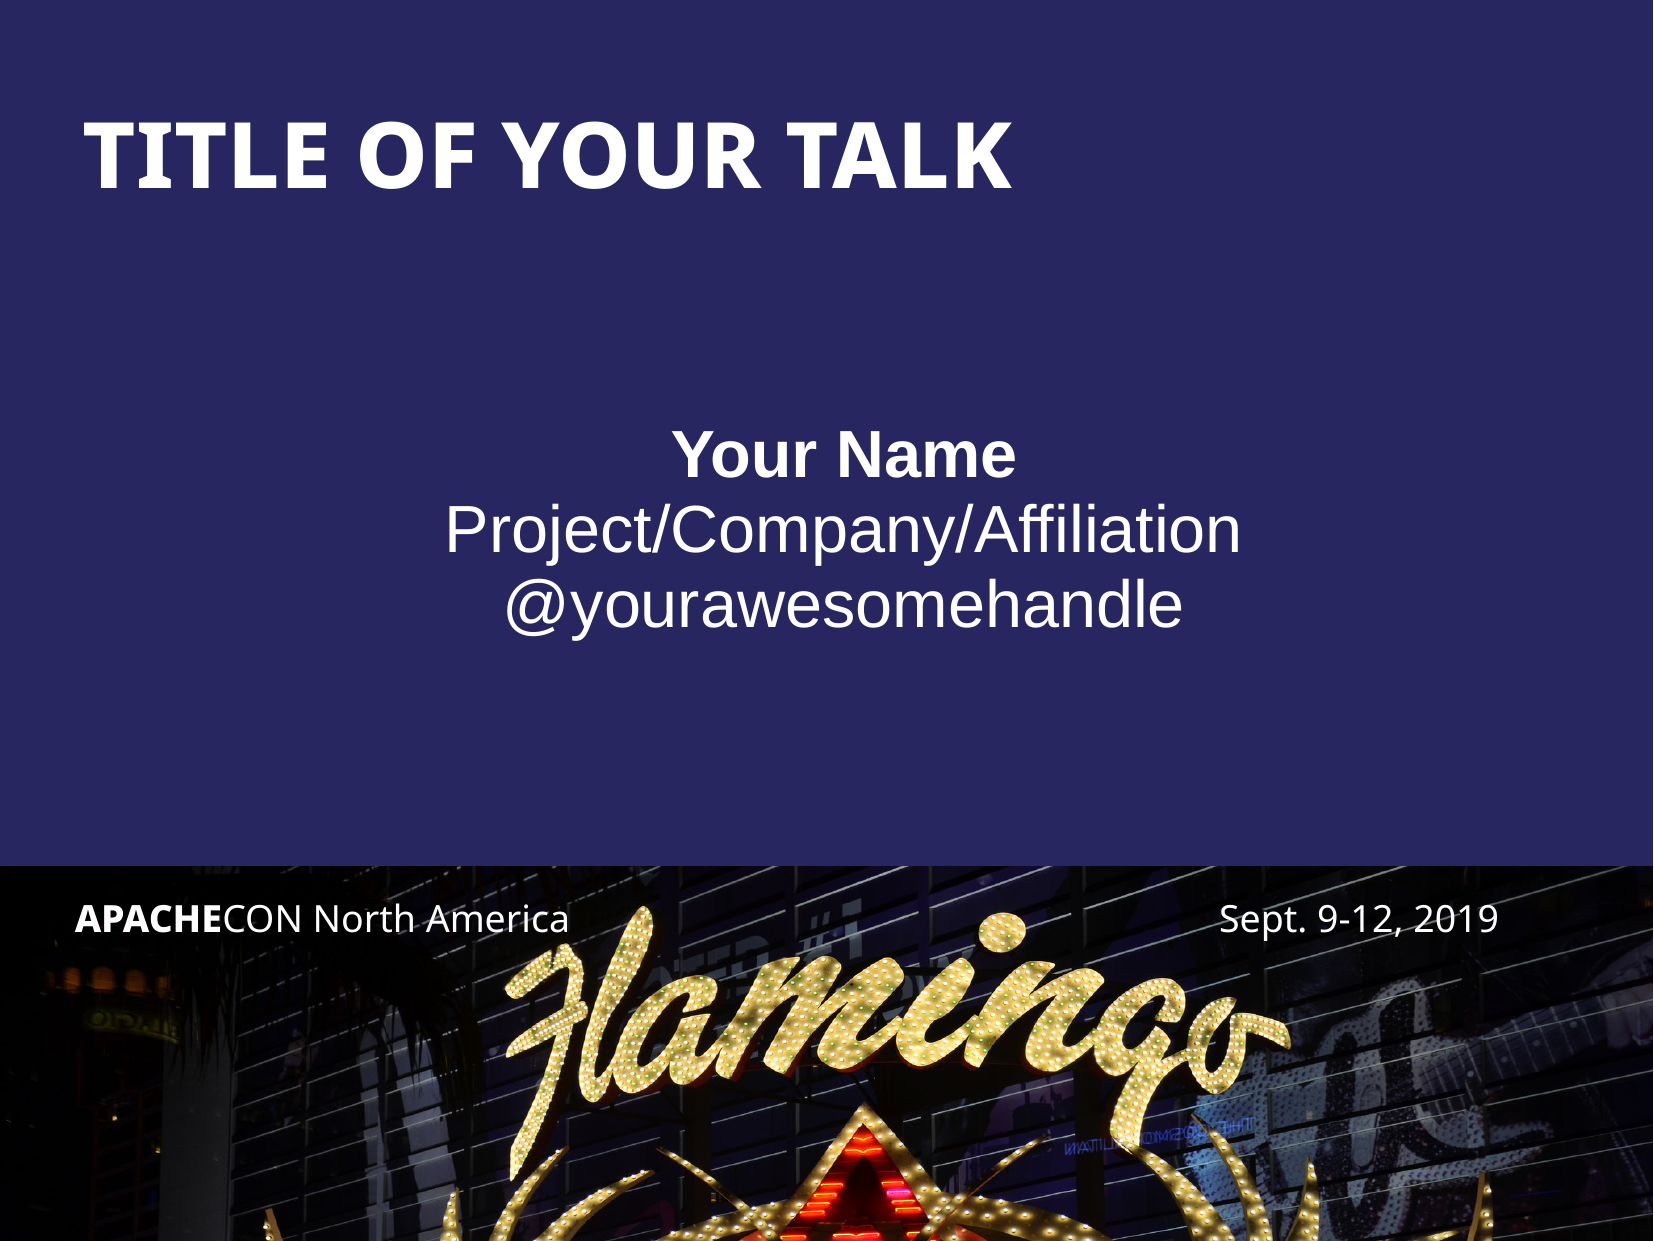

# TITLE OF YOUR TALK
Your Name
Project/Company/Affiliation
@yourawesomehandle